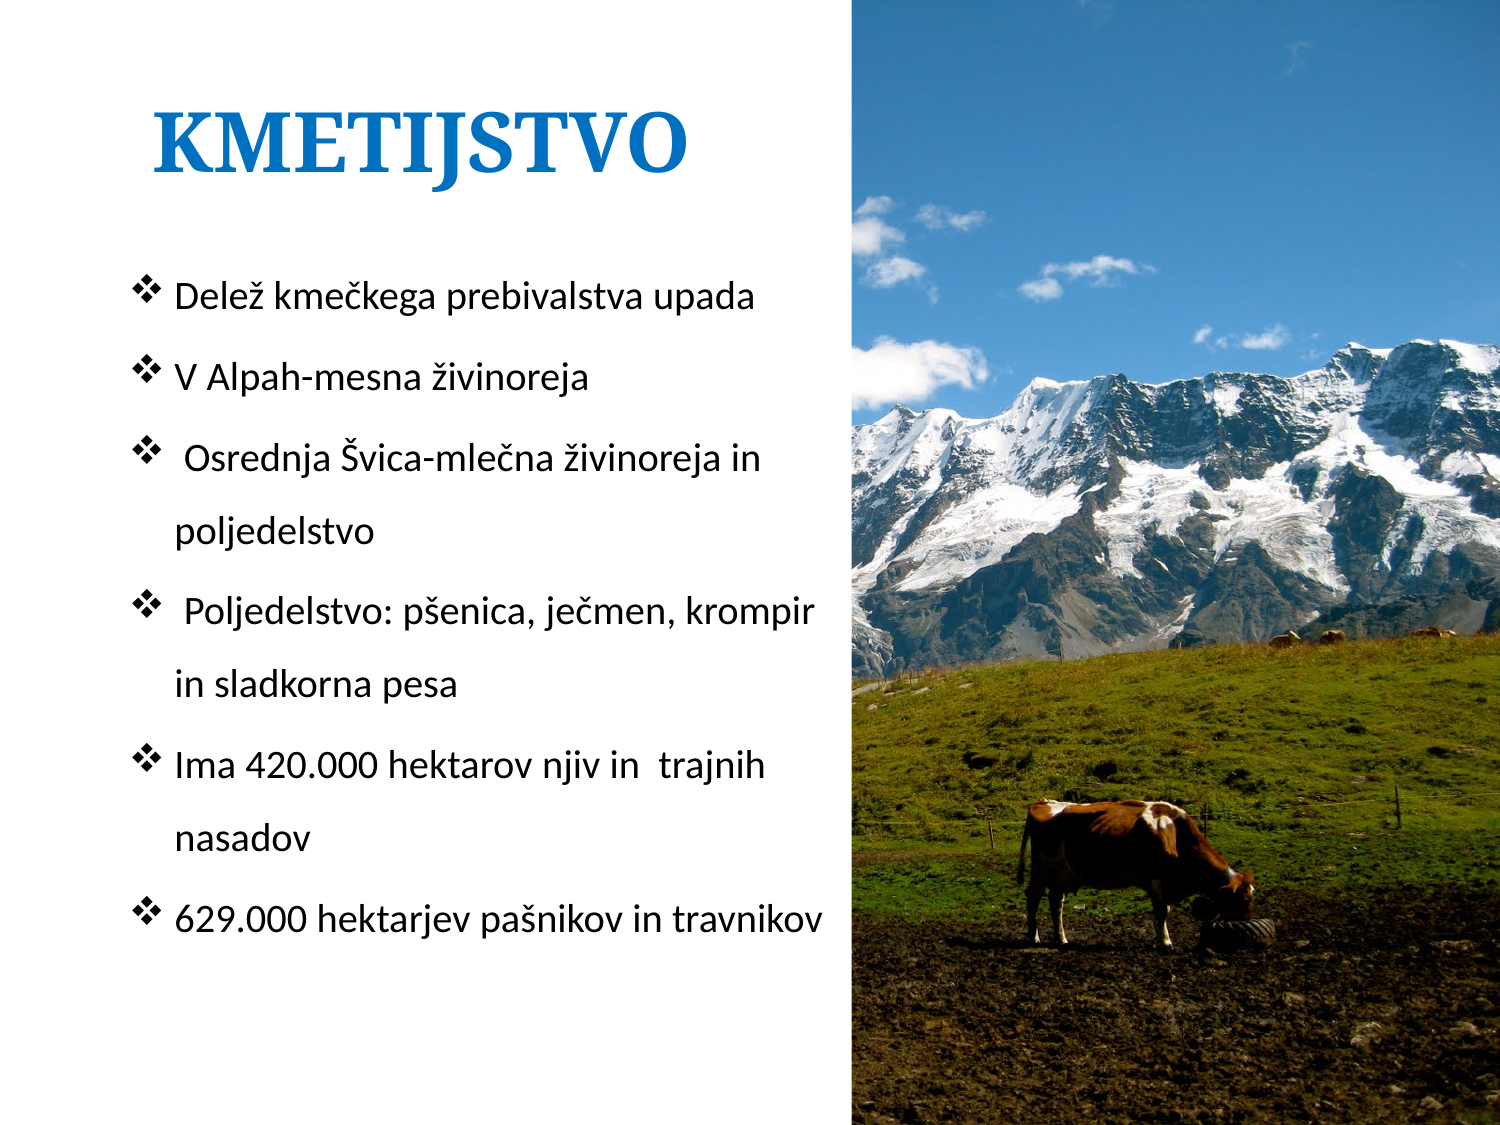

# kmetijstvo
Delež kmečkega prebivalstva upada
V Alpah-mesna živinoreja
 Osrednja Švica-mlečna živinoreja in poljedelstvo
 Poljedelstvo: pšenica, ječmen, krompir in sladkorna pesa
Ima 420.000 hektarov njiv in trajnih nasadov
629.000 hektarjev pašnikov in travnikov